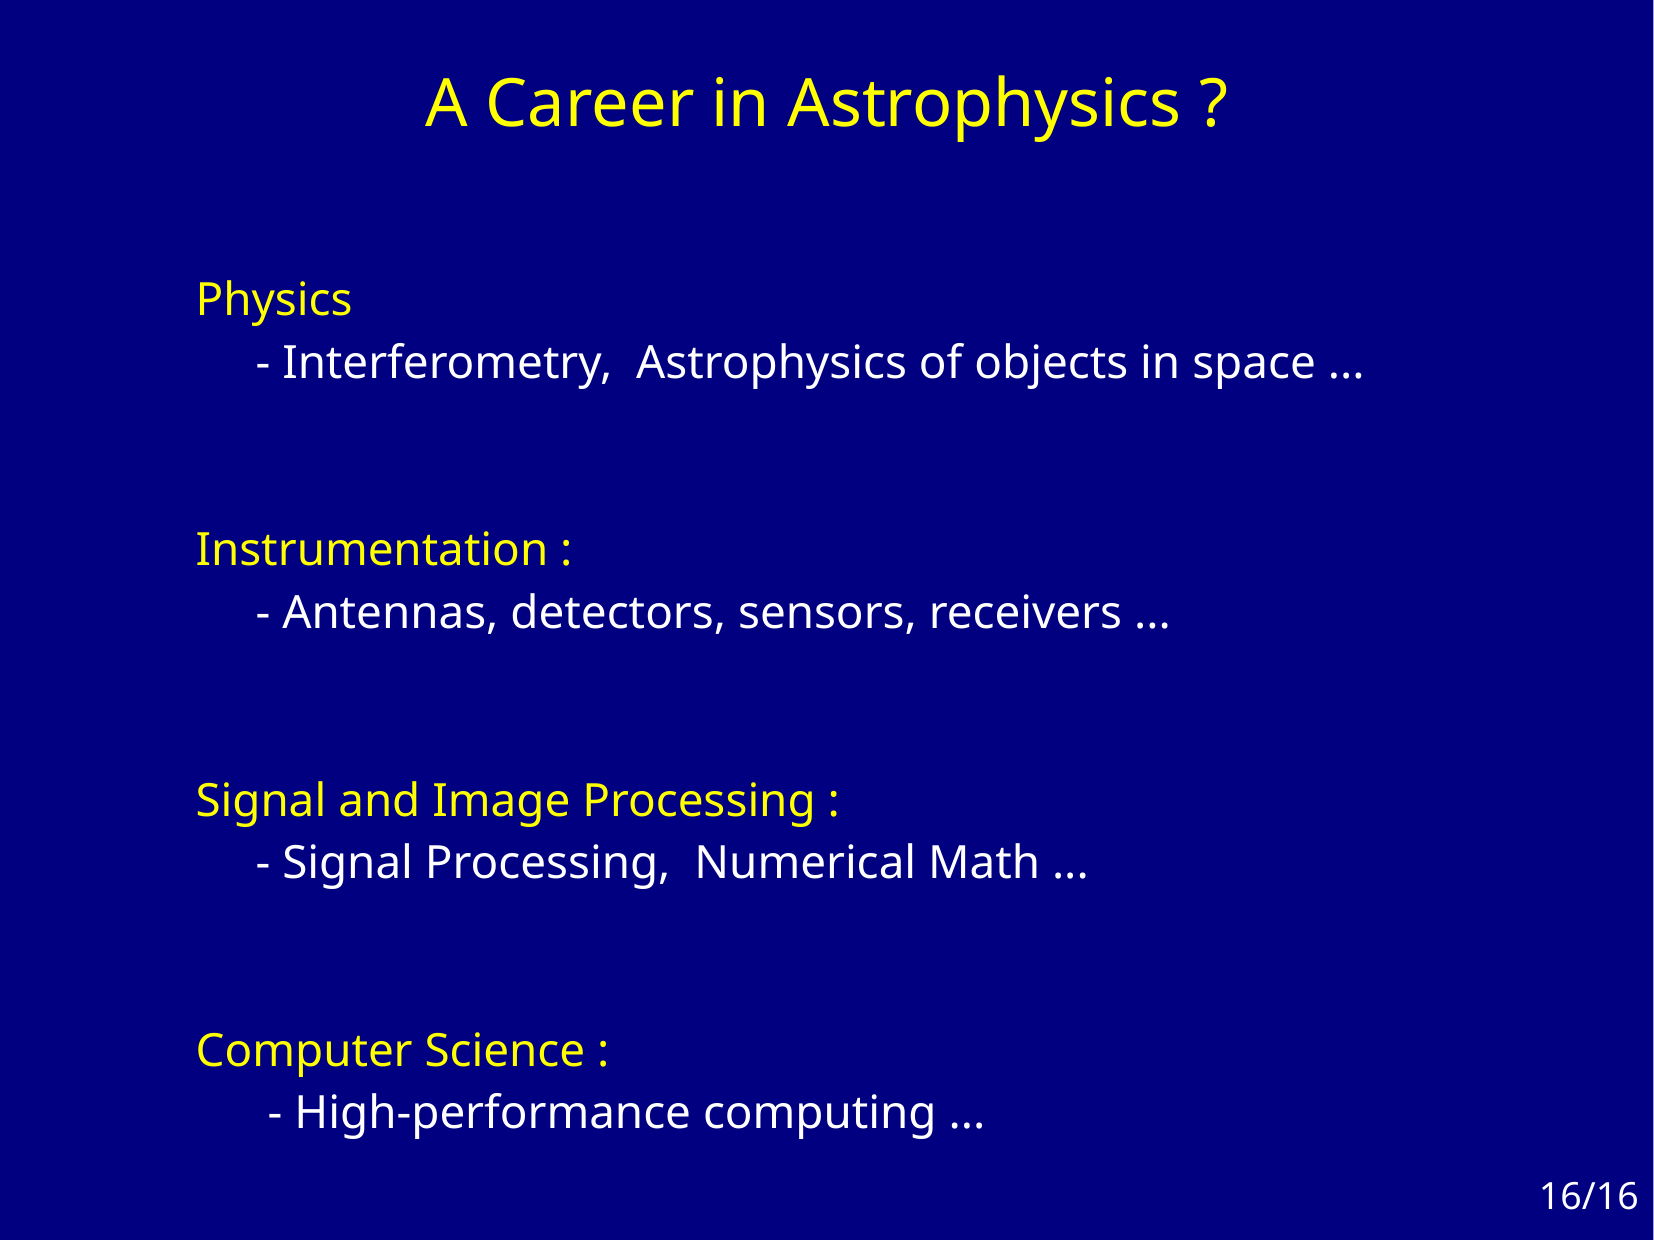

# A Career in Astrophysics ?
Physics
 - Interferometry, Astrophysics of objects in space ...
Instrumentation :
 - Antennas, detectors, sensors, receivers ...
Signal and Image Processing :
 - Signal Processing, Numerical Math ...
Computer Science :
 - High-performance computing ...